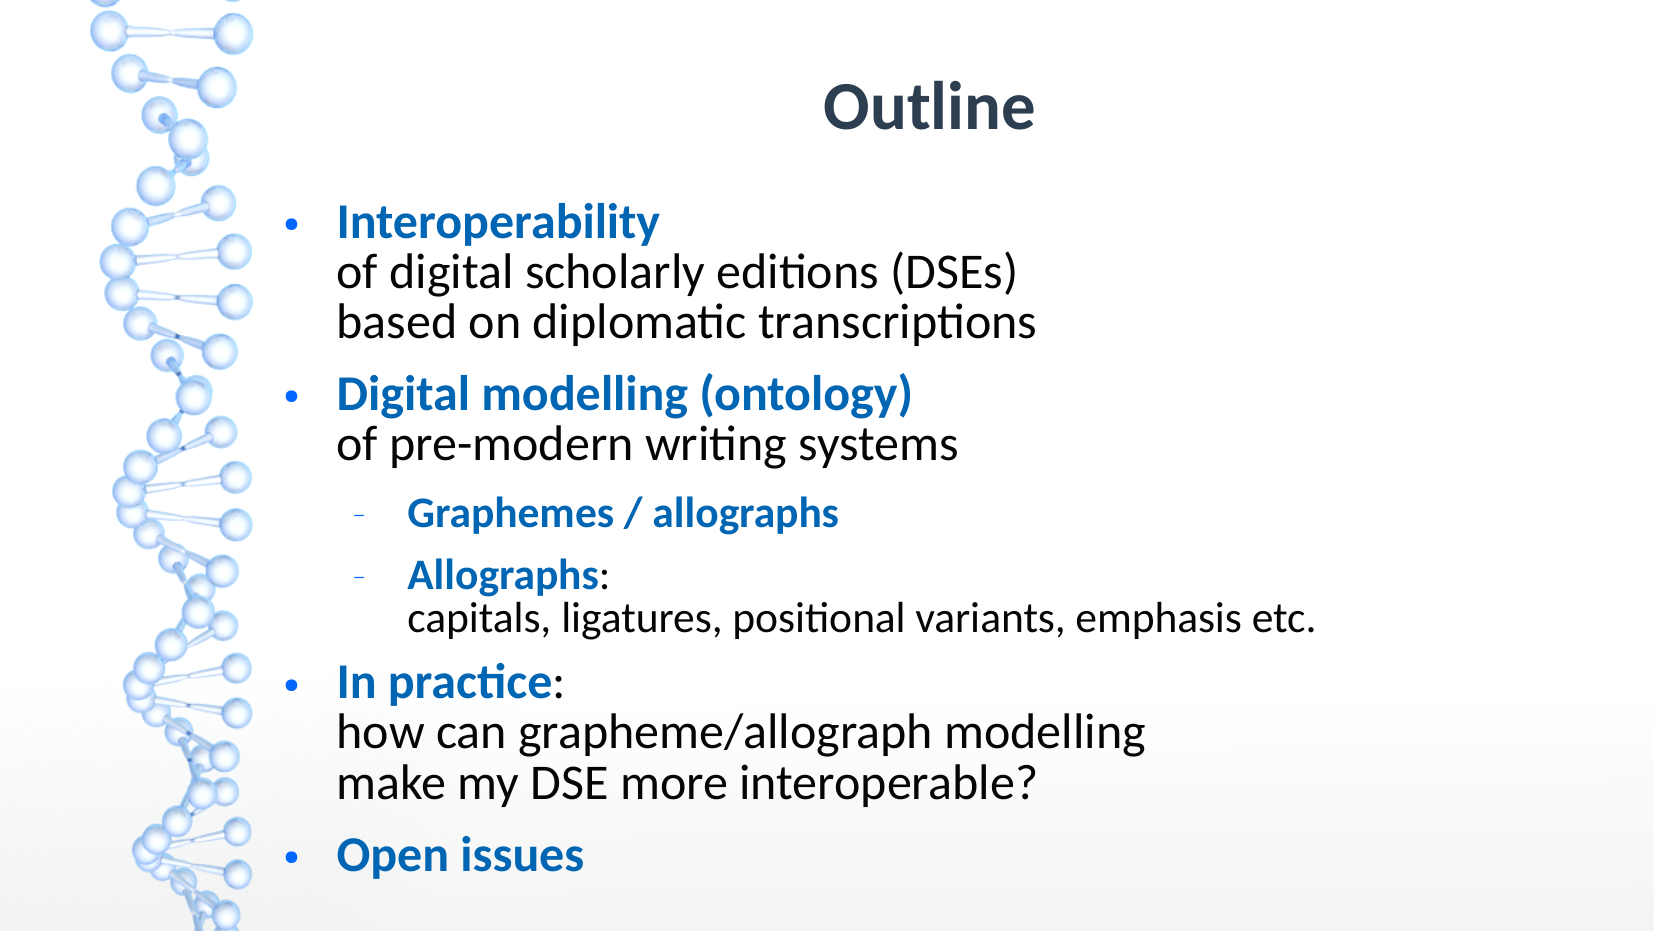

# Outline
Interoperability
of digital scholarly editions (DSEs)
based on diplomatic transcriptions
Digital modelling (ontology)
of pre-modern writing systems
Graphemes / allographs
Allographs:
capitals, ligatures, positional variants, emphasis etc.
In practice:
how can grapheme/allograph modelling
make my DSE more interoperable?
Open issues